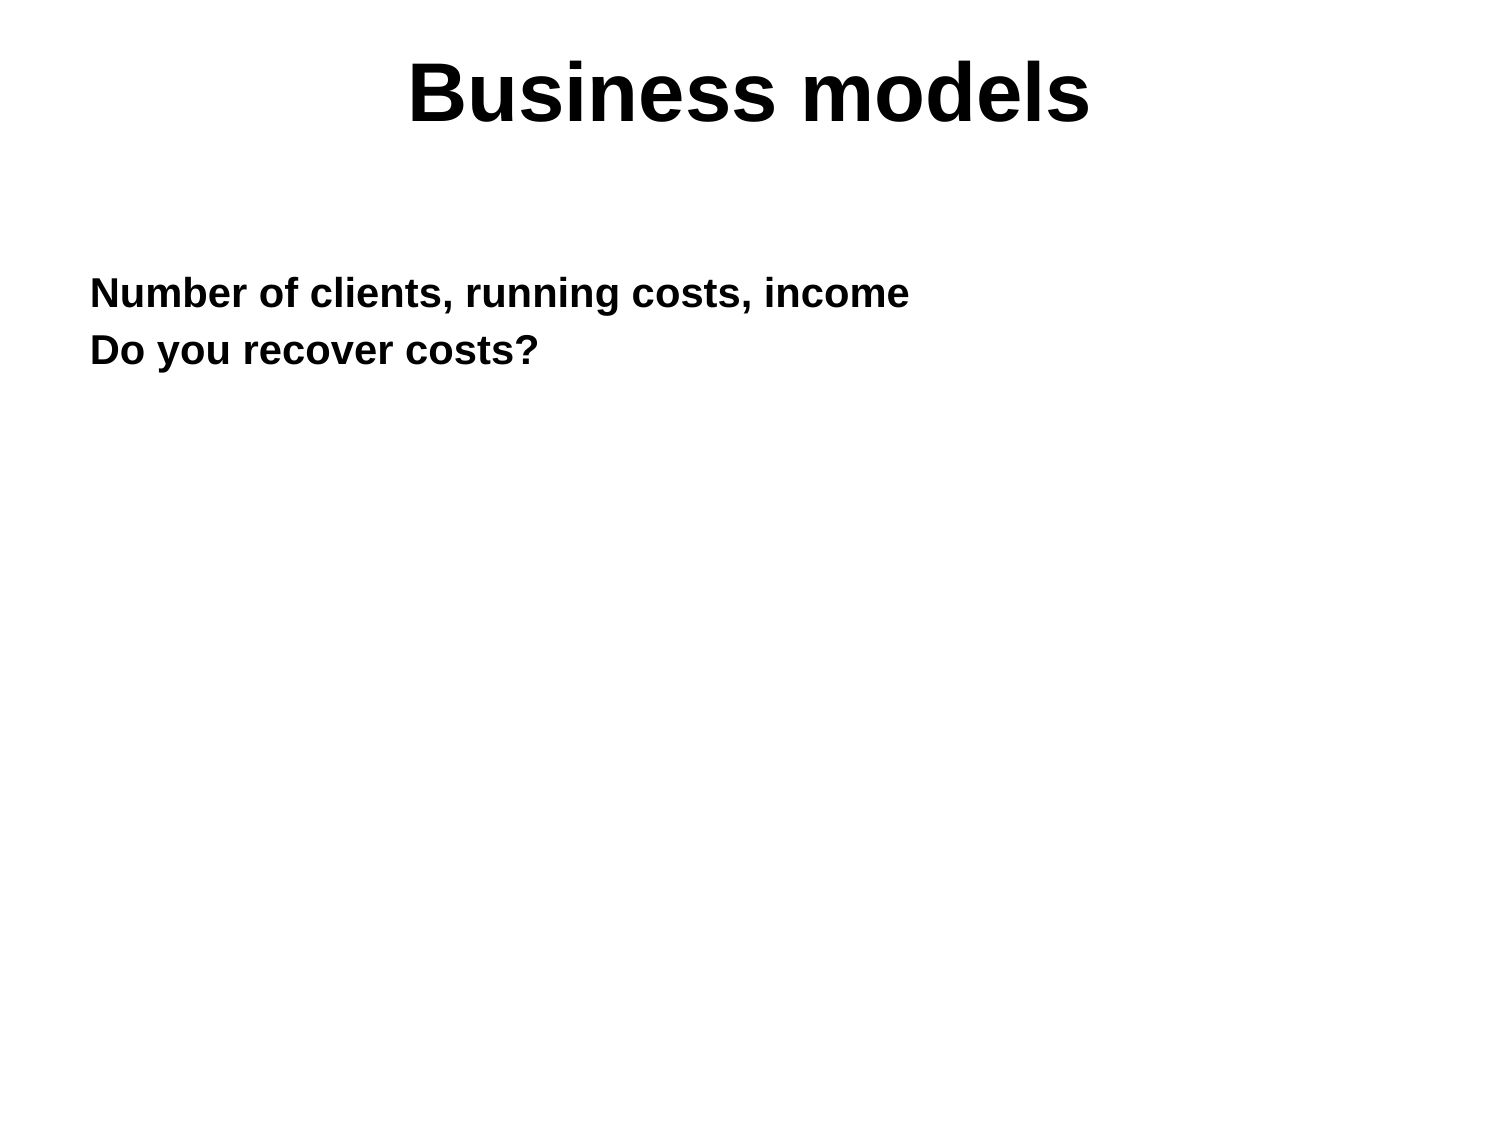

# Business models
Number of clients, running costs, income
Do you recover costs?